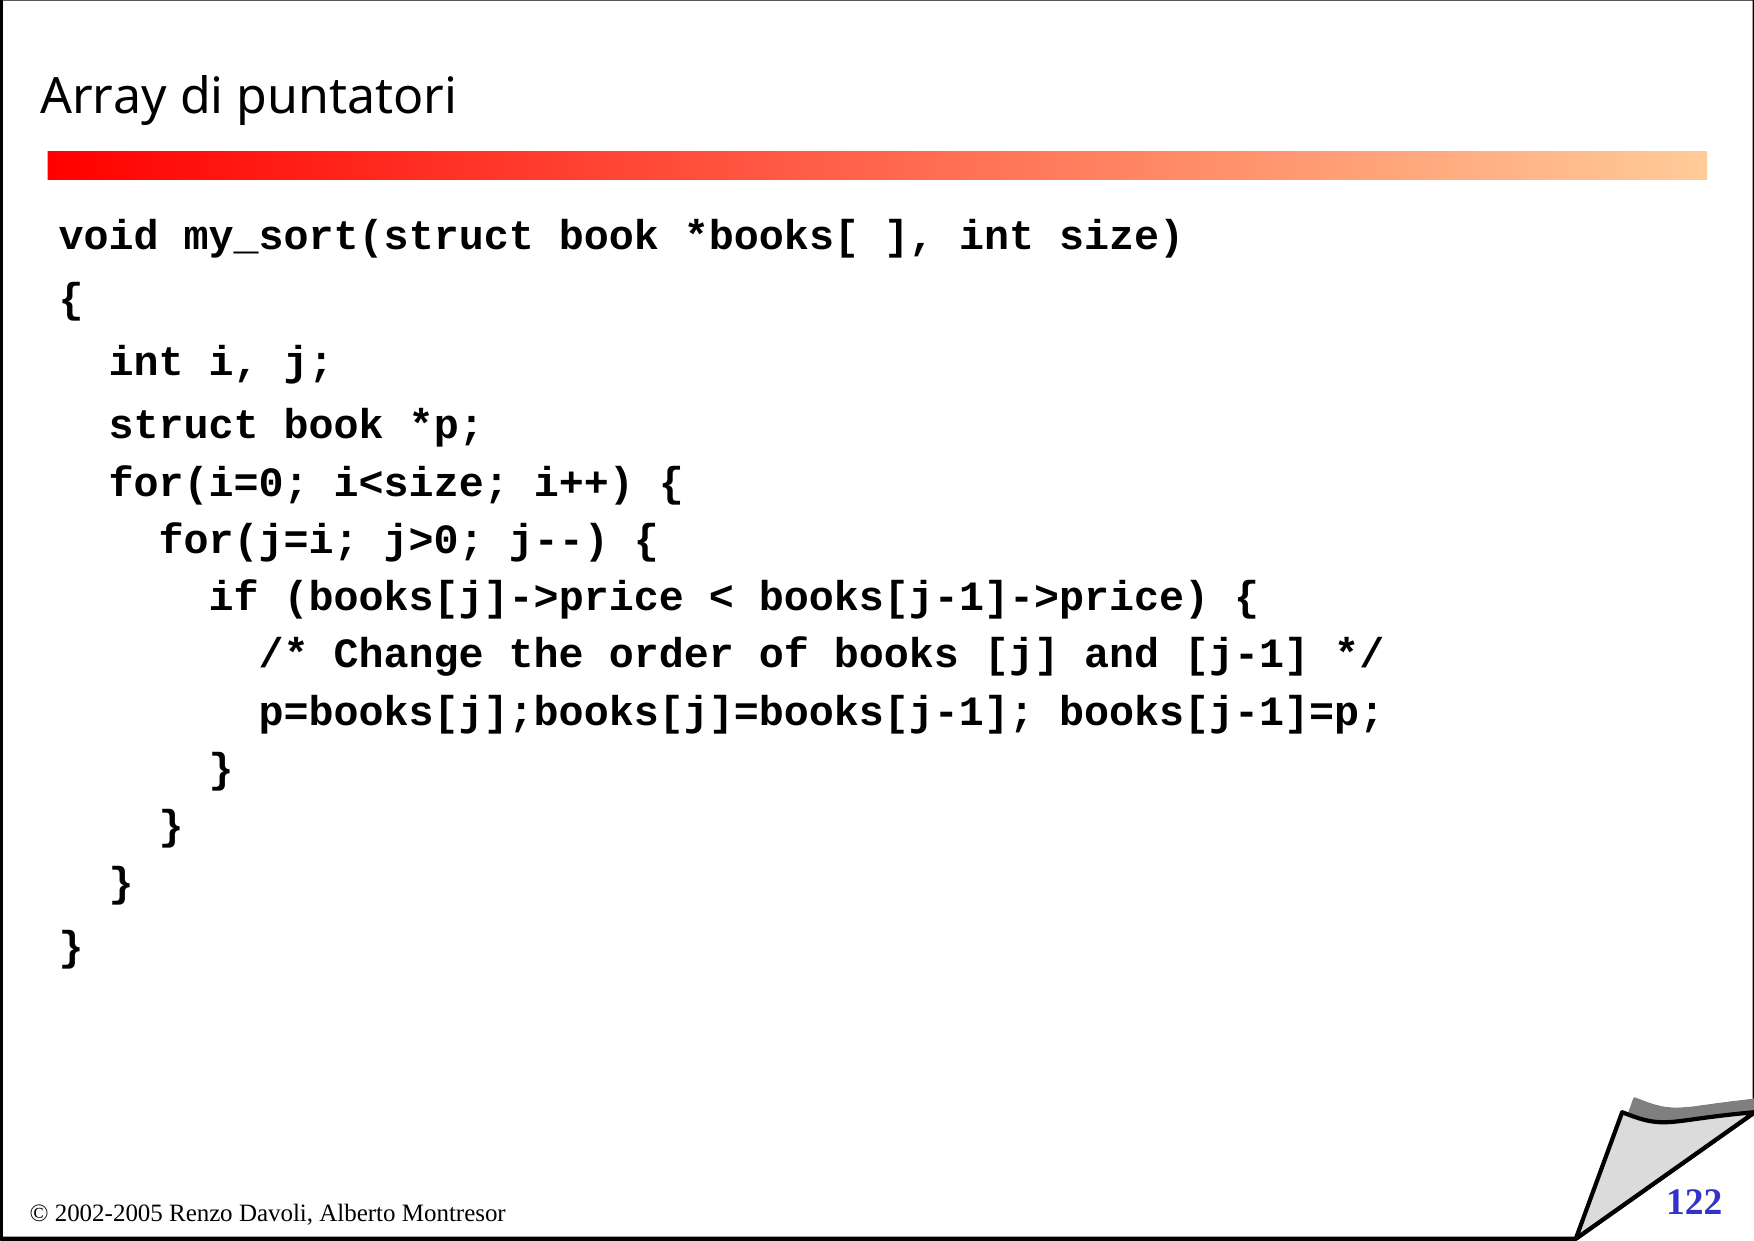

# Array di puntatori
void my_sort(struct book *books[ ], int size)
{
 int i, j;
 struct book *p;
 for(i=0; i<size; i++) {
 for(j=i; j>0; j--) {
 if (books[j]->price < books[j-1]->price) {
 /* Change the order of books [j] and [j-1] */
 p=books[j];books[j]=books[j-1]; books[j-1]=p;
 }
 }
 }
}